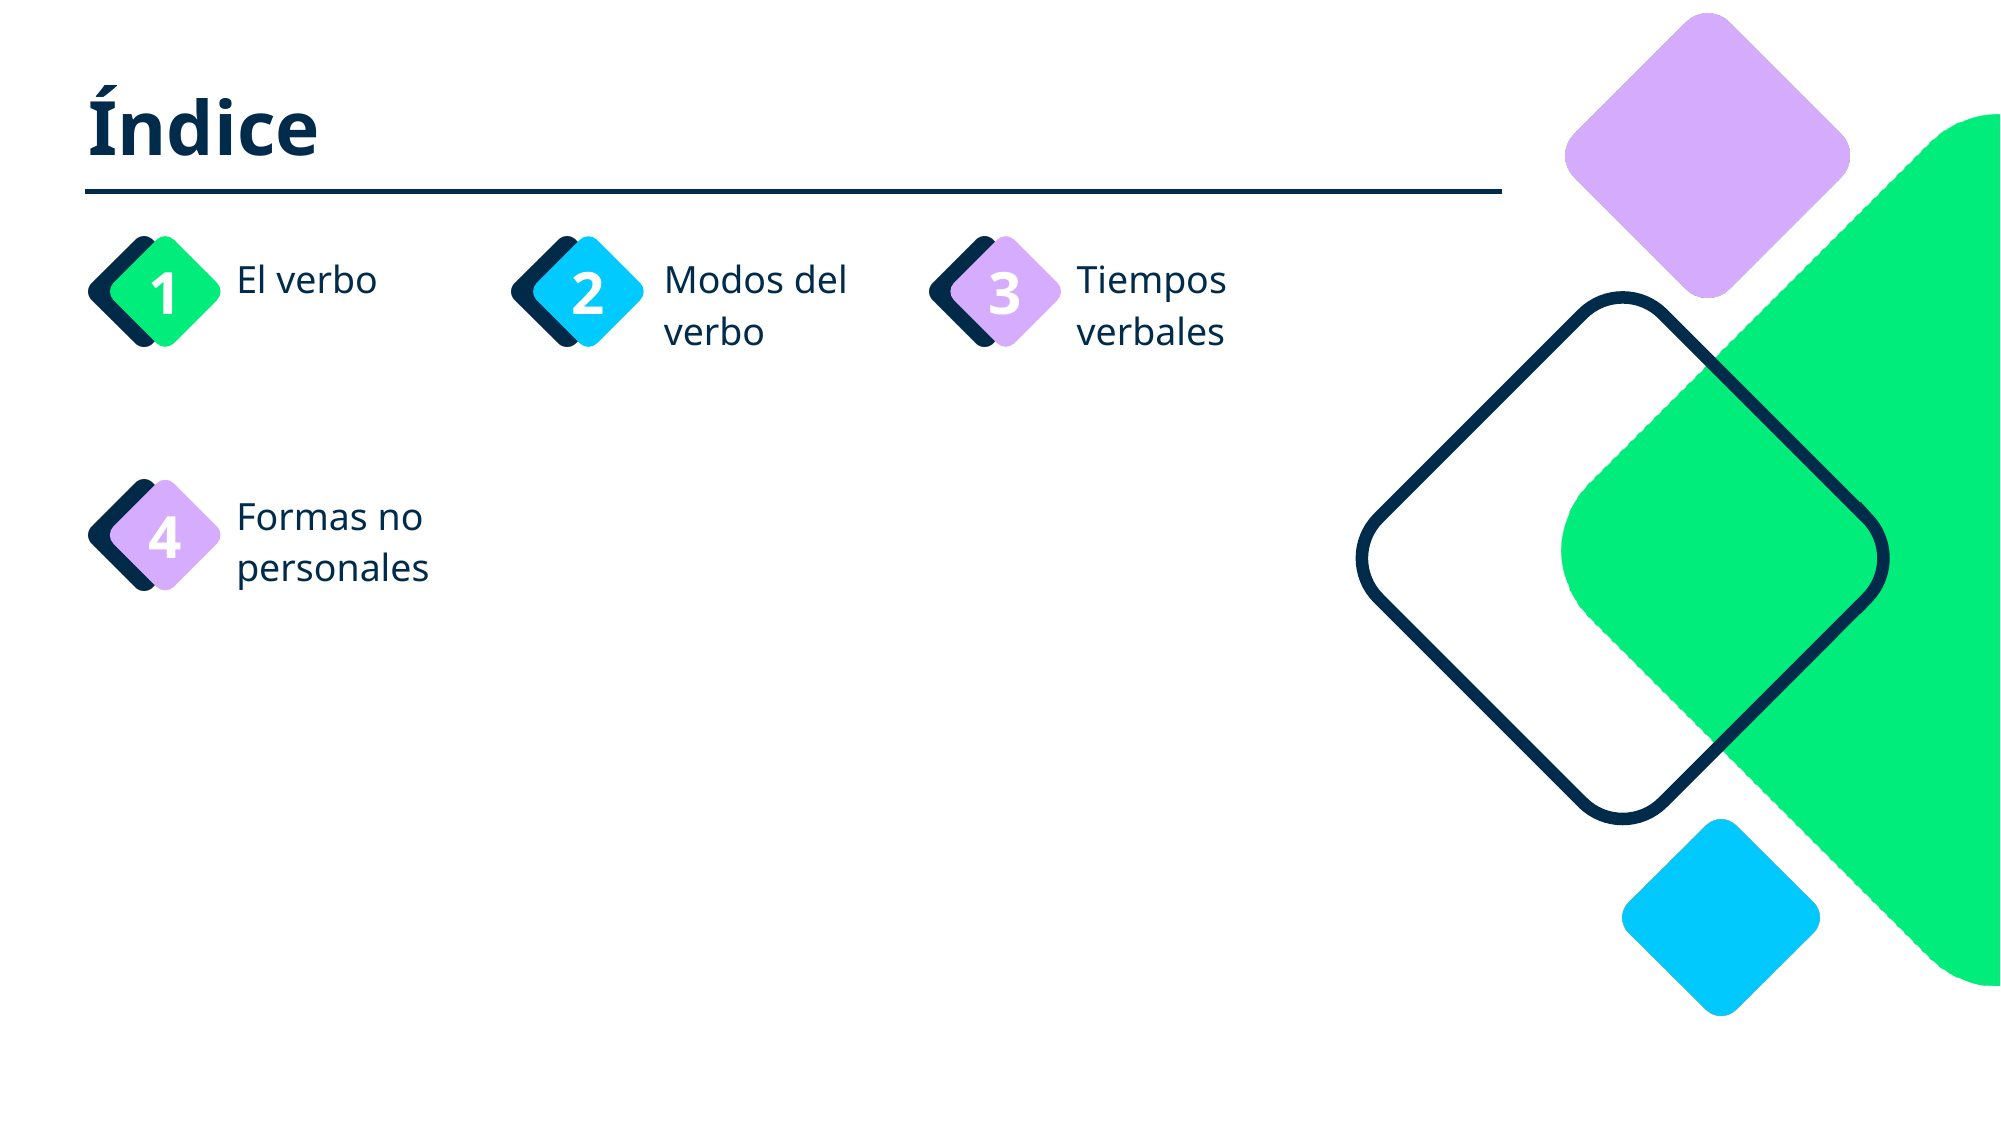

# Índice
El verbo
Modos del verbo
Tiempos verbales
1
2
3
Formas no personales
4